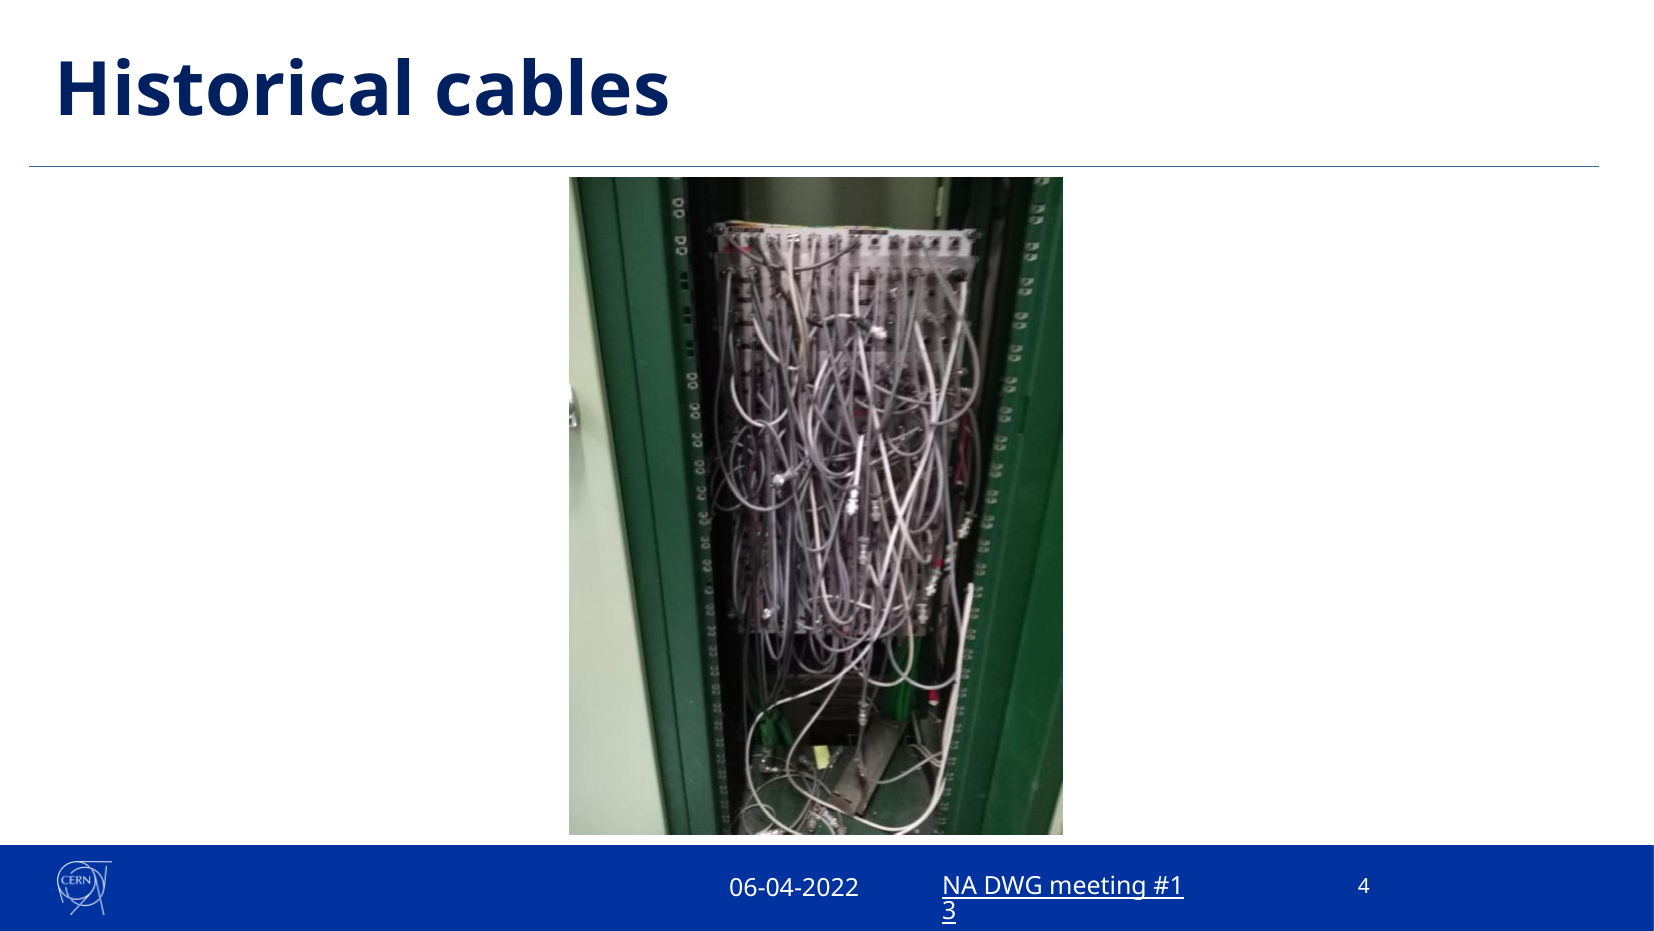

Historical cables
06-04-2022
NA DWG meeting #13